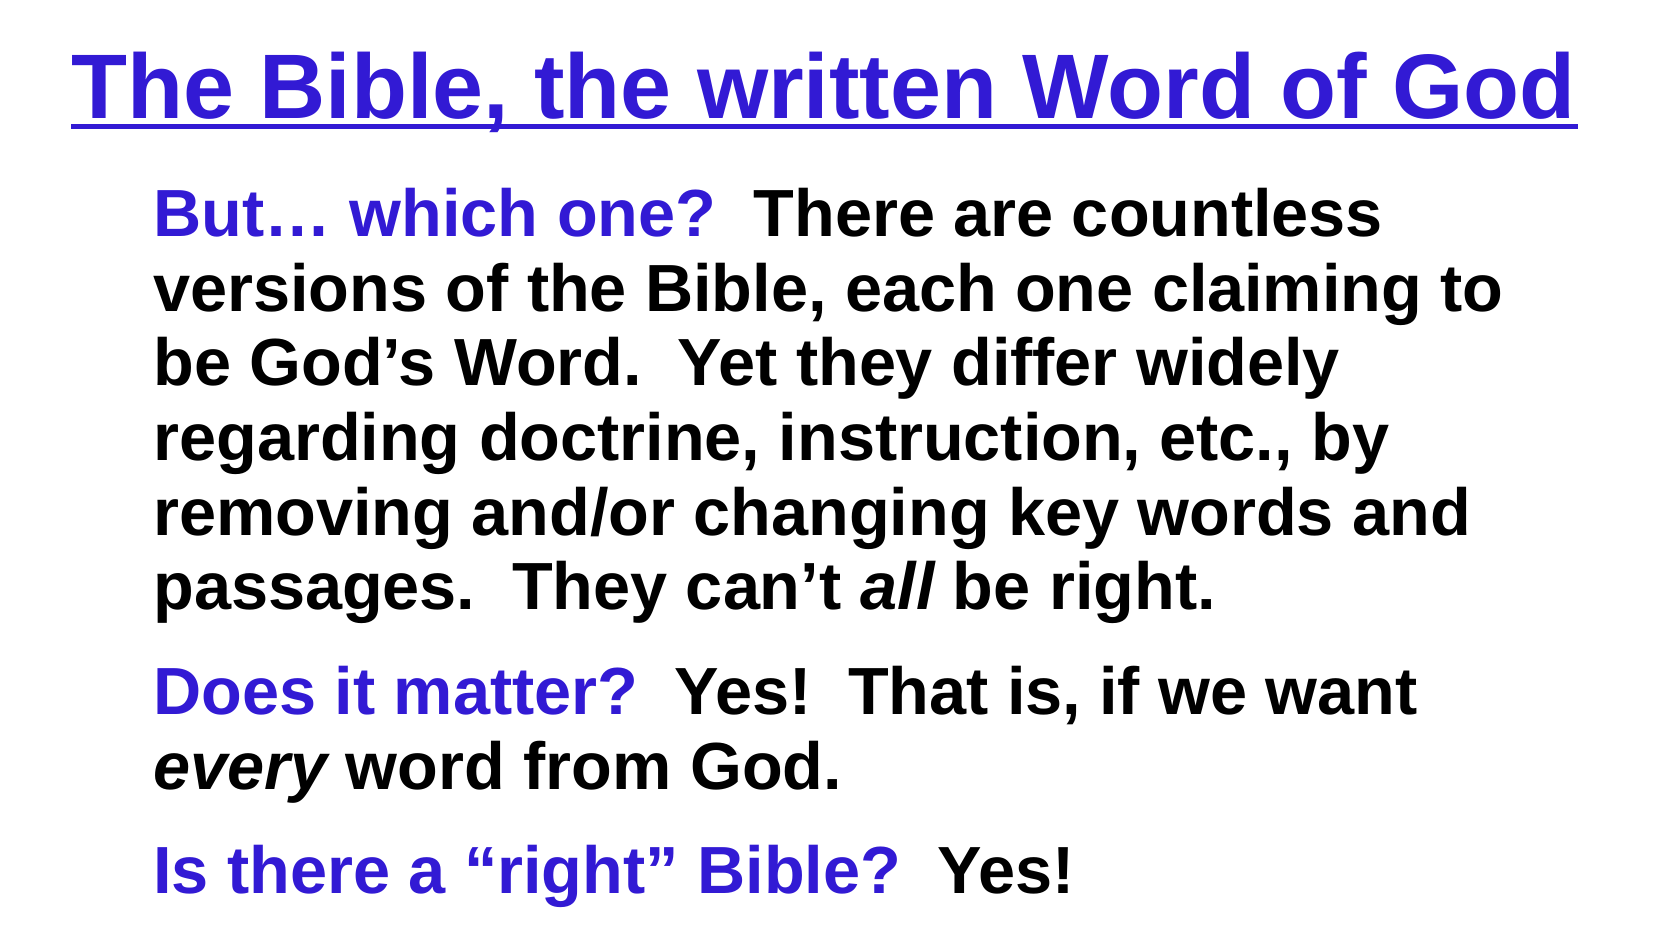

# The Bible, the written Word of God
But… which one? There are countless versions of the Bible, each one claiming to be God’s Word. Yet they differ widely regarding doctrine, instruction, etc., by removing and/or changing key words and passages. They can’t all be right.
Does it matter? Yes! That is, if we want every word from God.
Is there a “right” Bible? Yes!